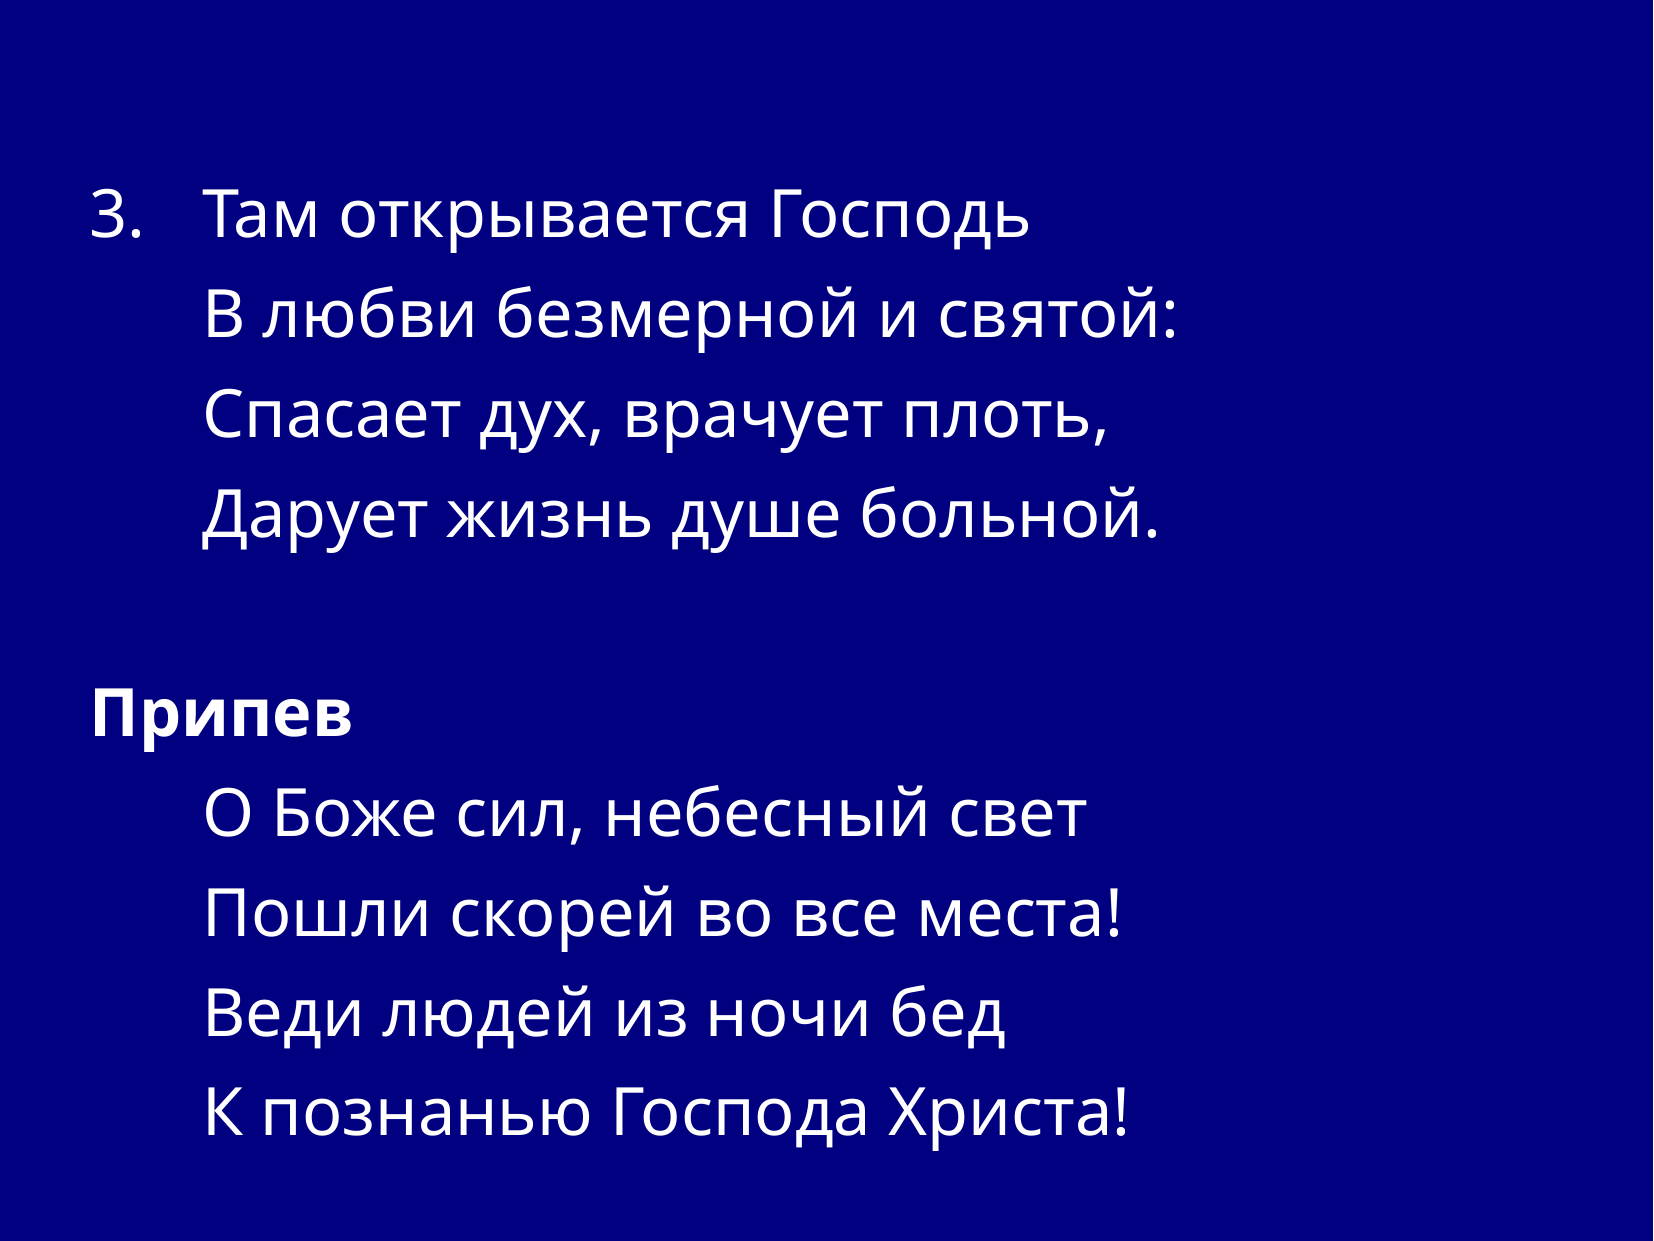

3.	Там открывается Господь
	В любви безмерной и святой:
	Спасает дух, врачует плоть,
	Дарует жизнь душе больной.
Припев
	О Боже сил, небесный свет
	Пошли скорей во все места!
	Веди людей из ночи бед
	К познанью Господа Христа!